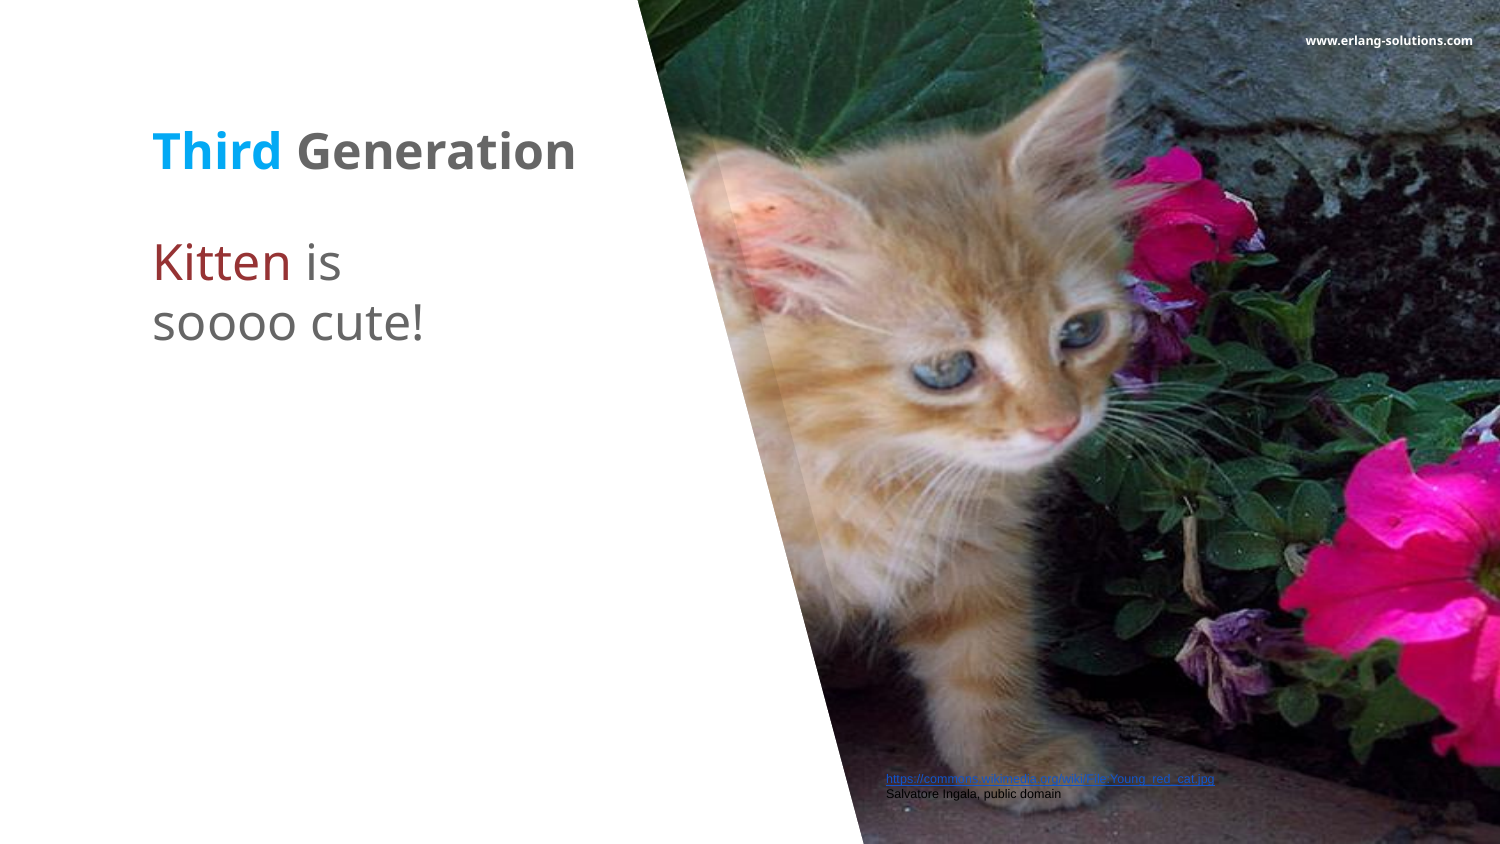

Third Generation
# Kitten is soooo cute!
https://commons.wikimedia.org/wiki/File:Young_red_cat.jpg
Salvatore Ingala, public domain